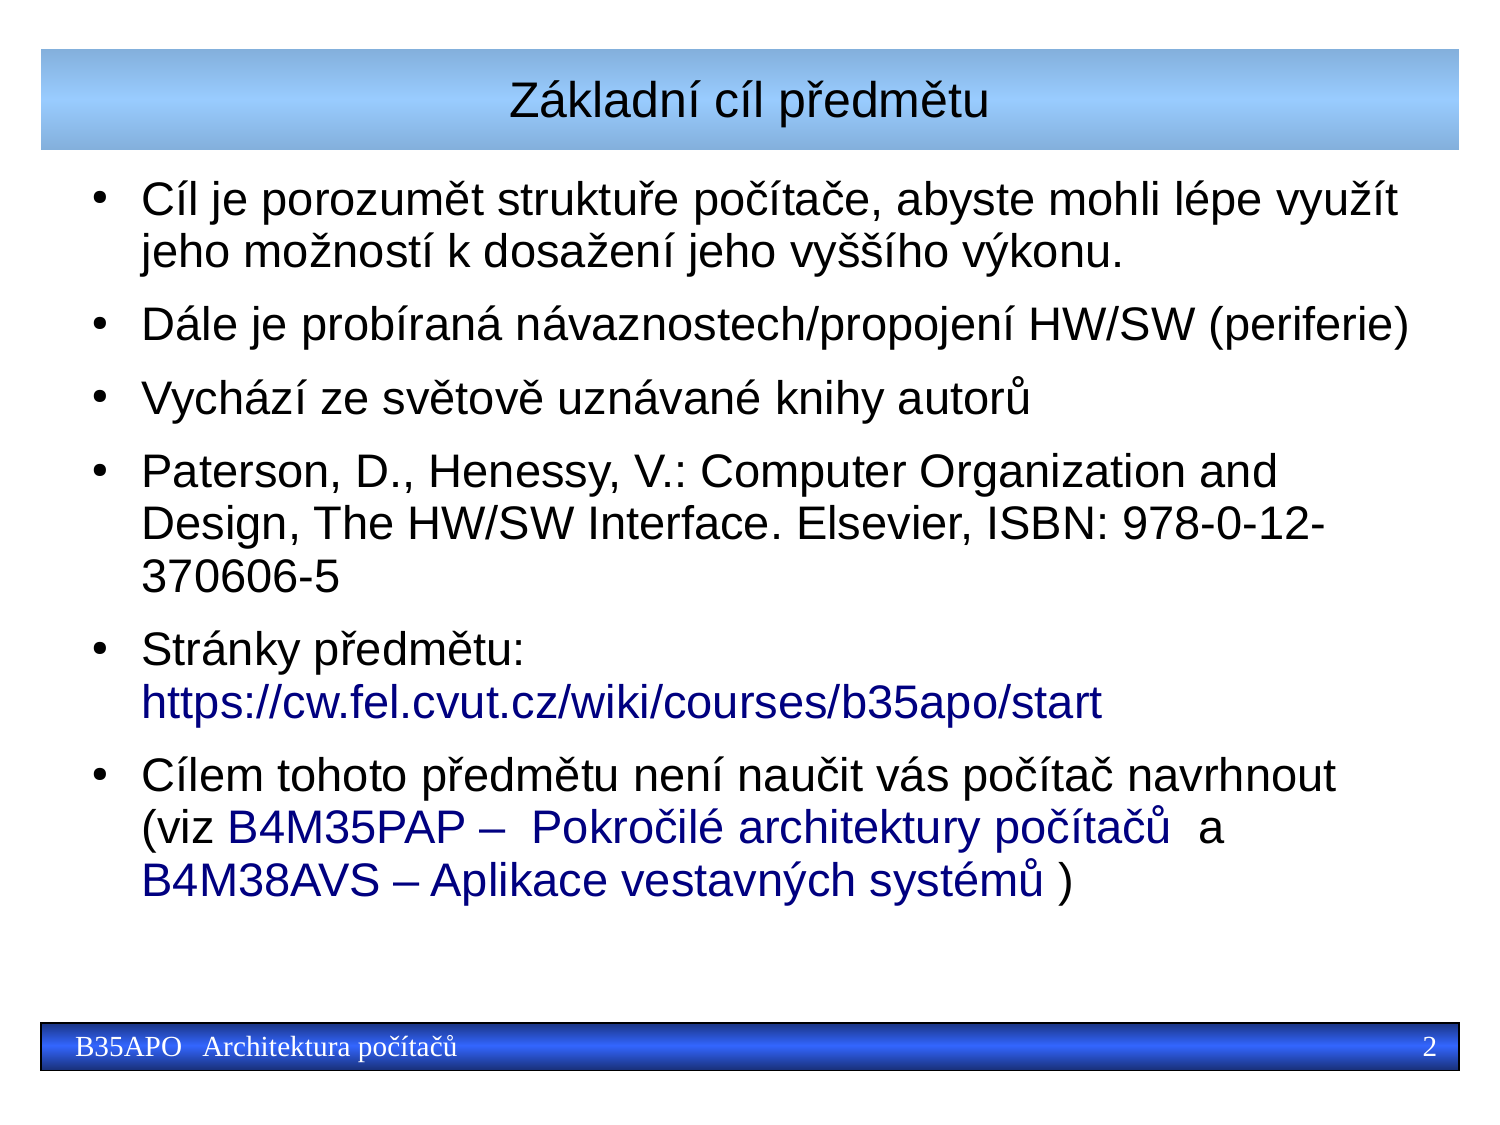

# Základní cíl předmětu
Cíl je porozumět struktuře počítače, abyste mohli lépe využít jeho možností k dosažení jeho vyššího výkonu.
Dále je probíraná návaznostech/propojení HW/SW (periferie)
Vychází ze světově uznávané knihy autorů
Paterson, D., Henessy, V.: Computer Organization and Design, The HW/SW Interface. Elsevier, ISBN: 978-0-12-370606-5
Stránky předmětu: https://cw.fel.cvut.cz/wiki/courses/b35apo/start
Cílem tohoto předmětu není naučit vás počítač navrhnout
(viz B4M35PAP – Pokročilé architektury počítačů a B4M38AVS – Aplikace vestavných systémů )
B35APO Architektura počítačů
2